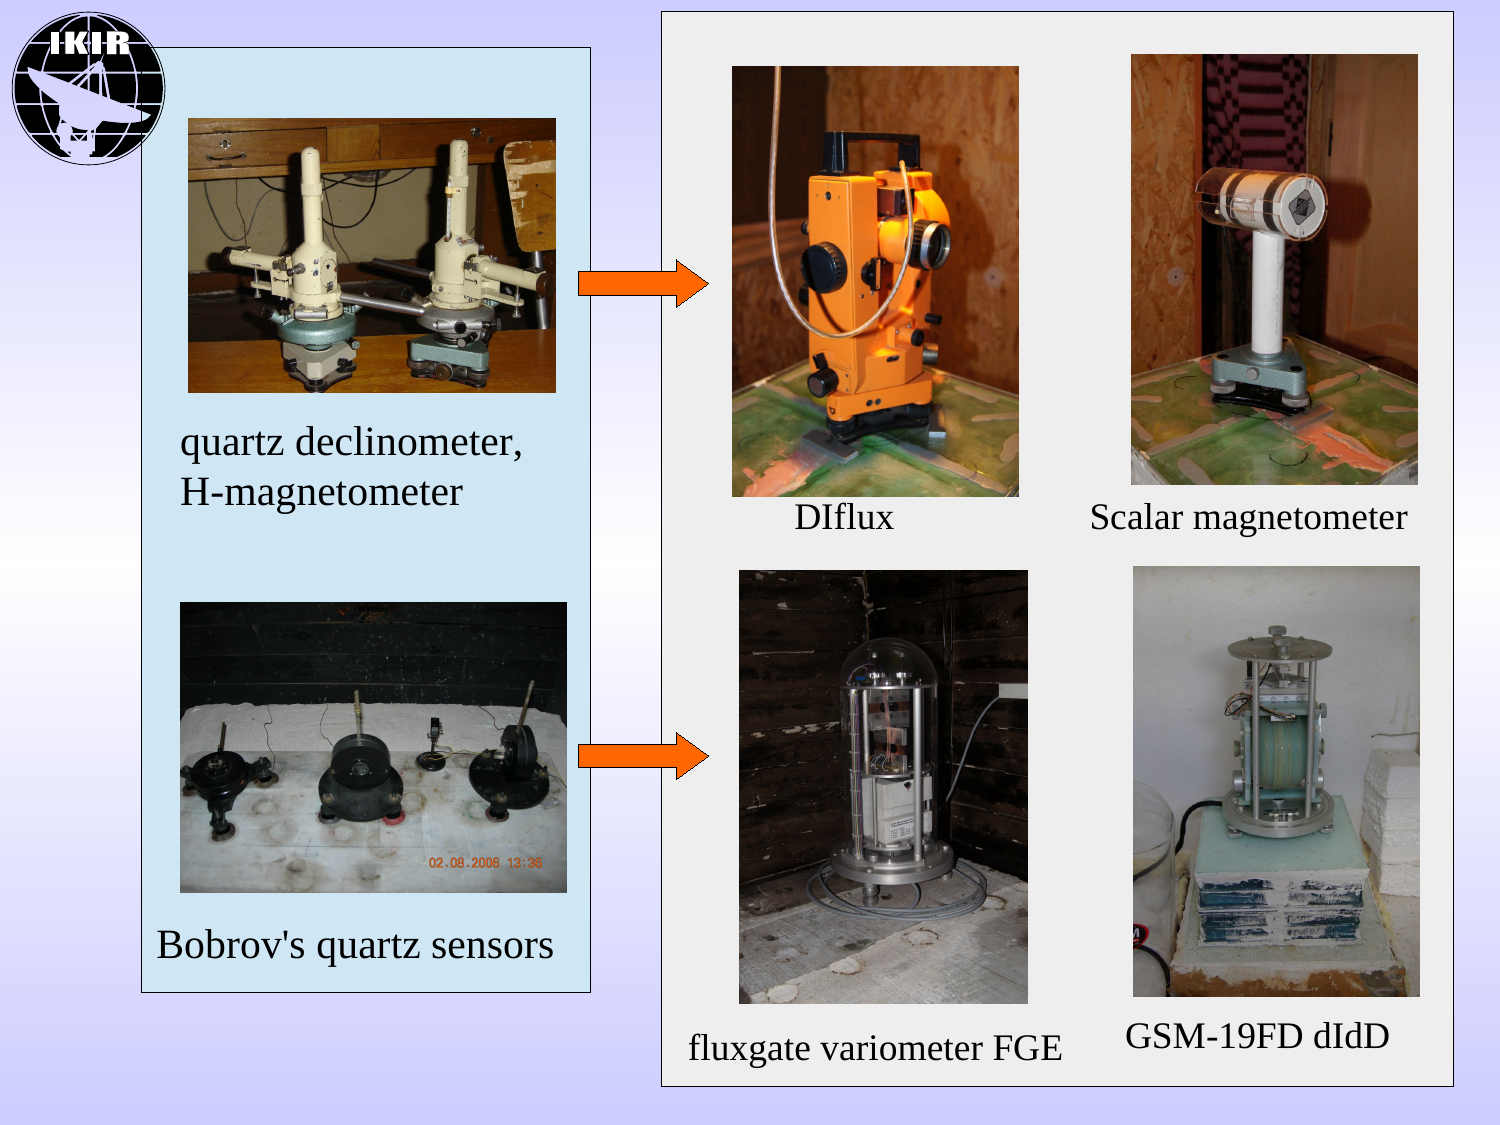

quartz declinometer,
H-magnetometer
DIflux
Scalar magnetometer
Bobrov's quartz sensors
GSM-19FD dIdD
fluxgate variometer FGE